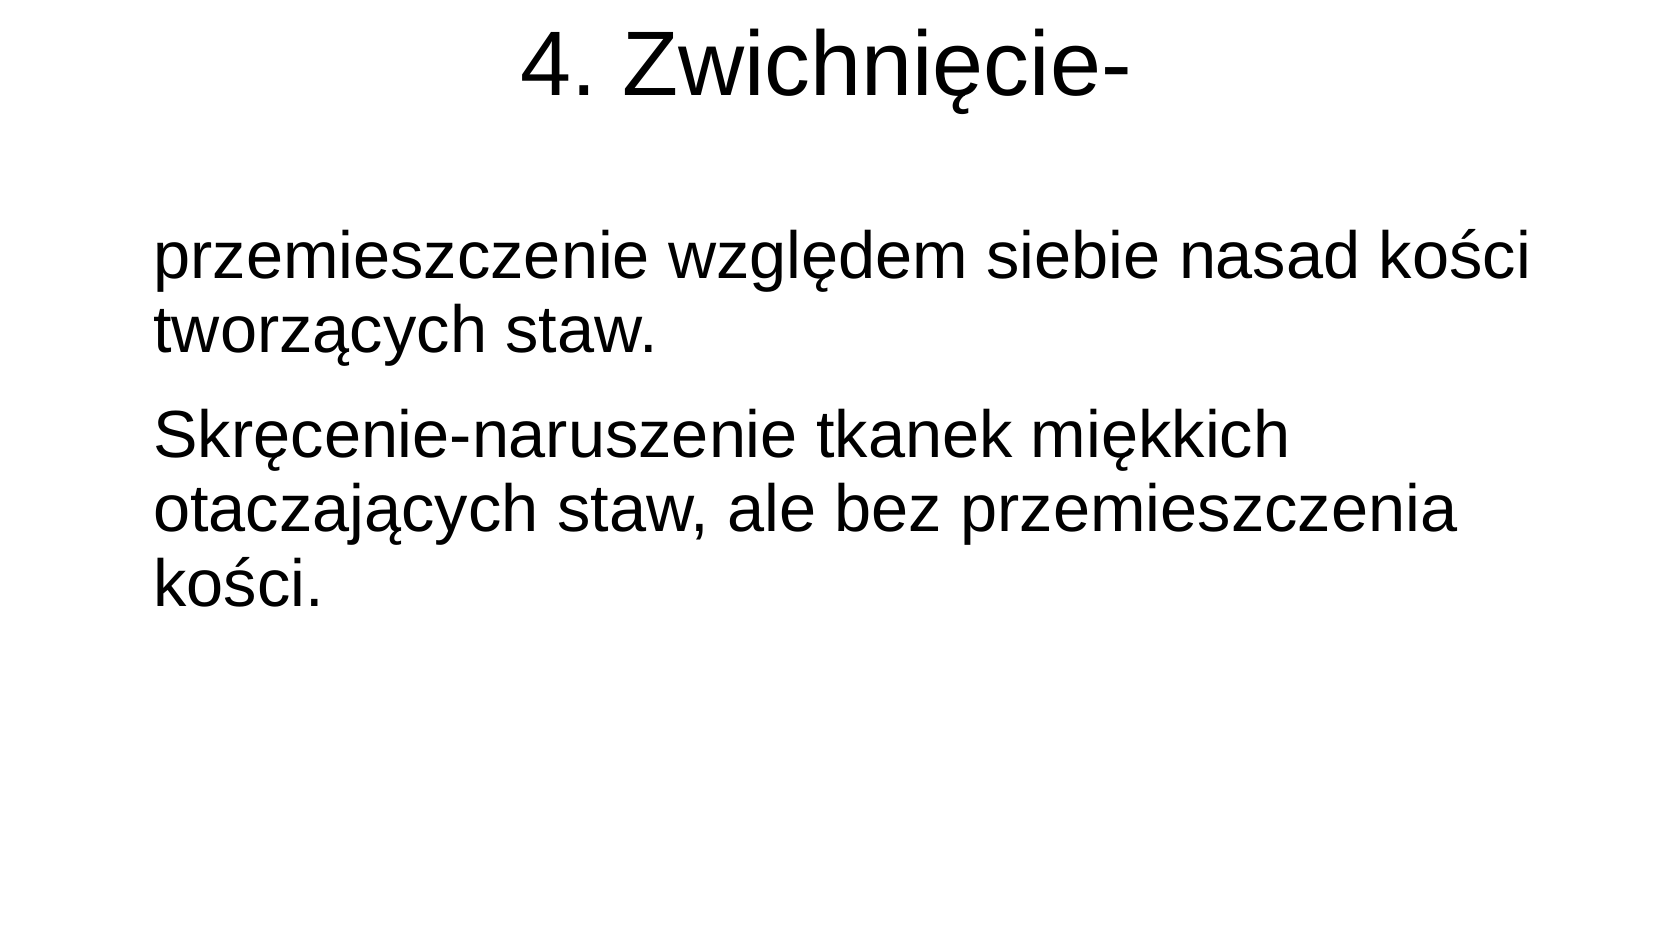

# 4. Zwichnięcie-
przemieszczenie względem siebie nasad kości tworzących staw.
Skręcenie-naruszenie tkanek miękkich otaczających staw, ale bez przemieszczenia kości.